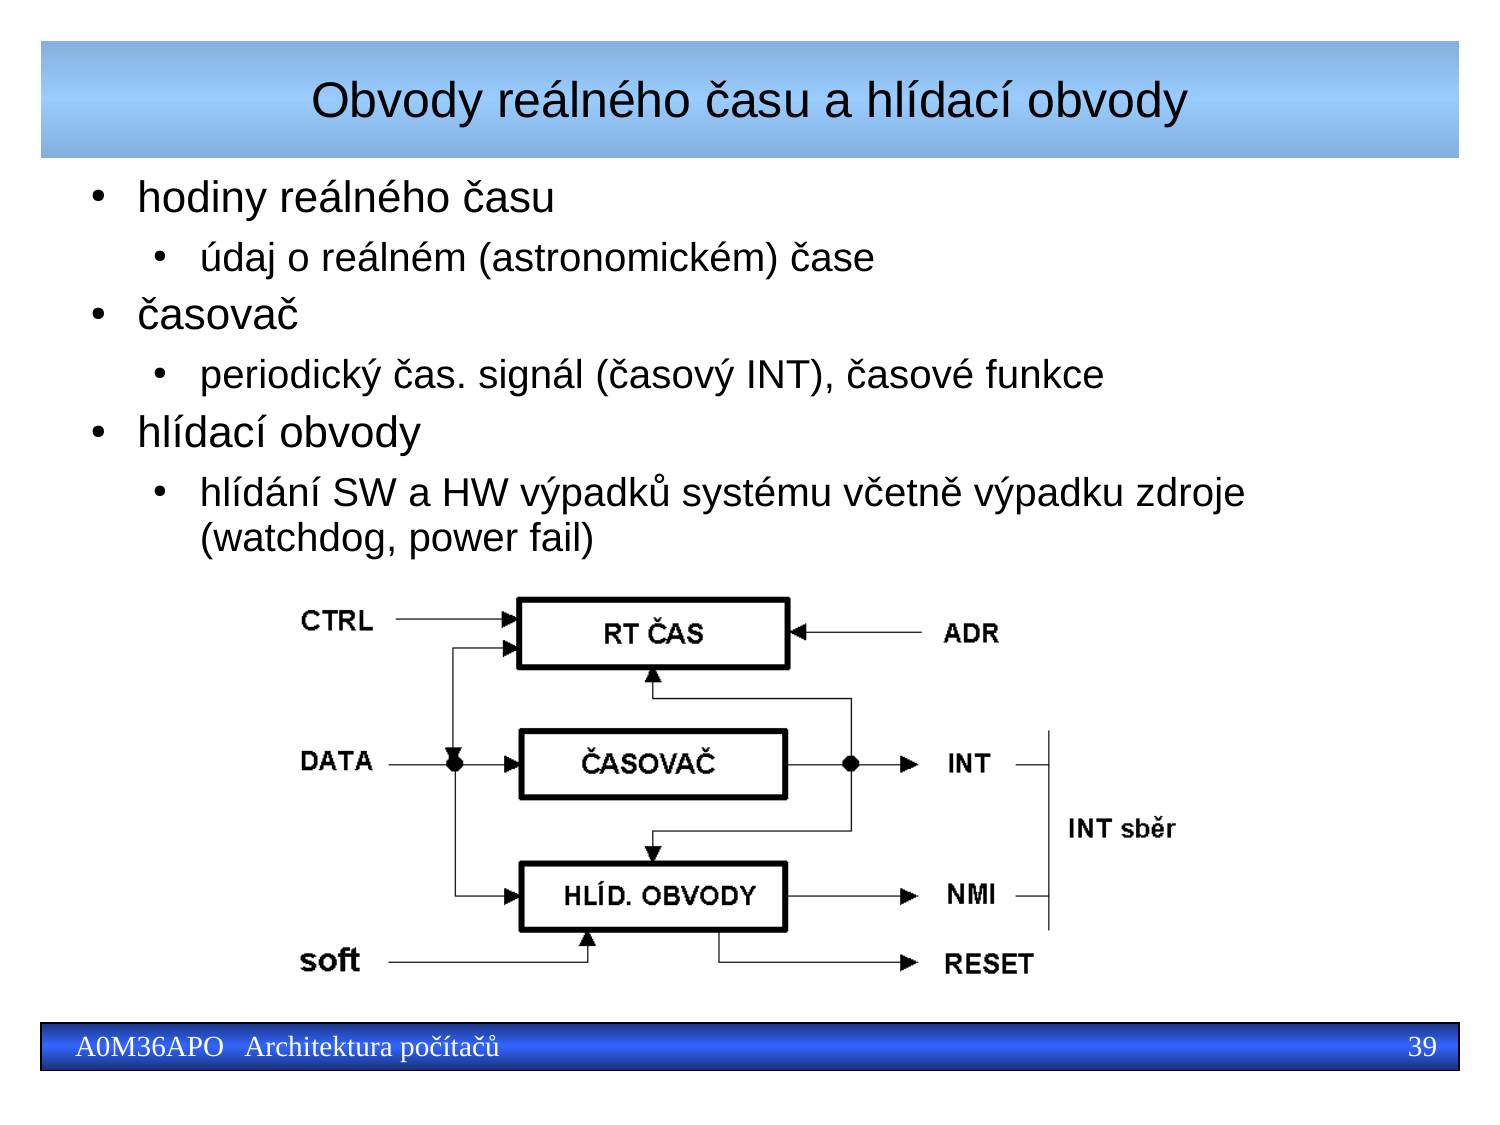

# Obvody reálného času a hlídací obvody
hodiny reálného času
údaj o reálném (astronomickém) čase
časovač
periodický čas. signál (časový INT), časové funkce
hlídací obvody
hlídání SW a HW výpadků systému včetně výpadku zdroje (watchdog, power fail)
A0M36APO Architektura počítačů
39